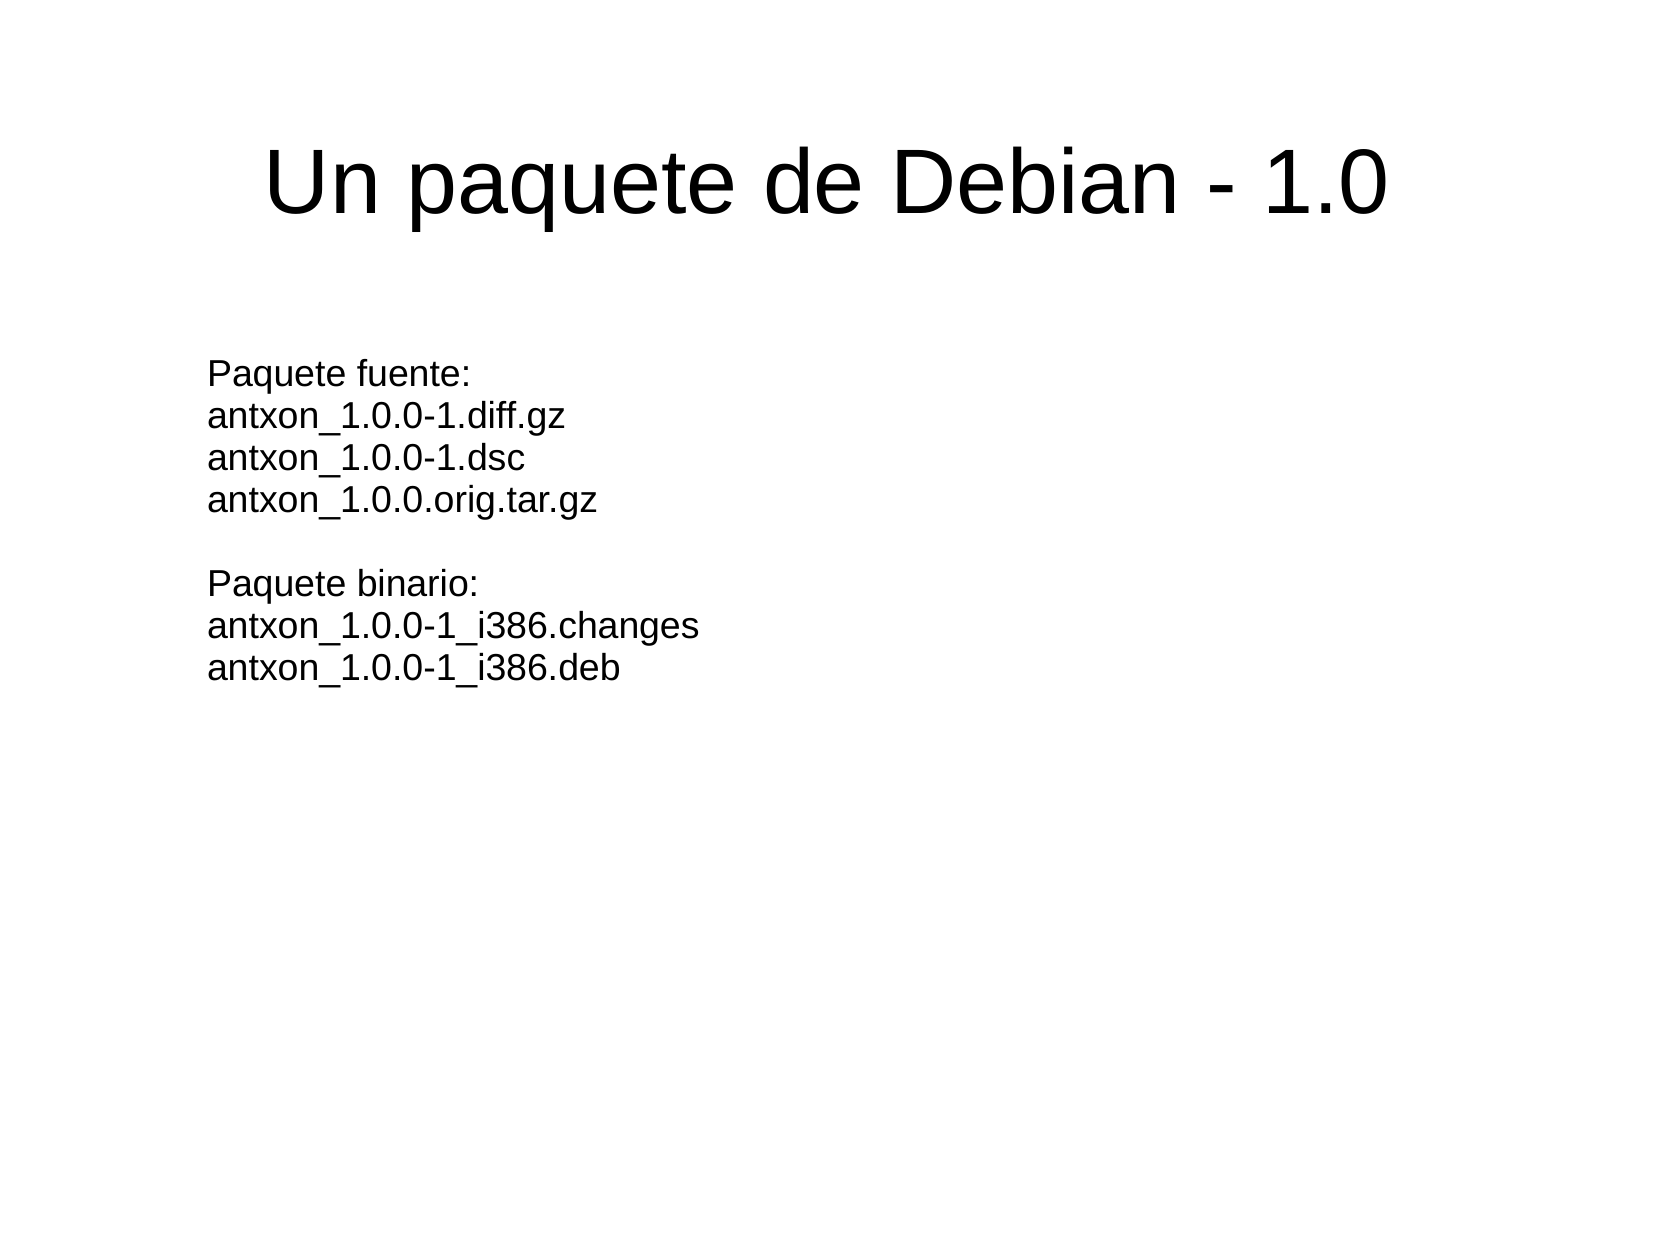

Un paquete de Debian - 1.0
Paquete fuente:
antxon_1.0.0-1.diff.gz
antxon_1.0.0-1.dsc
antxon_1.0.0.orig.tar.gz
Paquete binario:
antxon_1.0.0-1_i386.changes
antxon_1.0.0-1_i386.deb